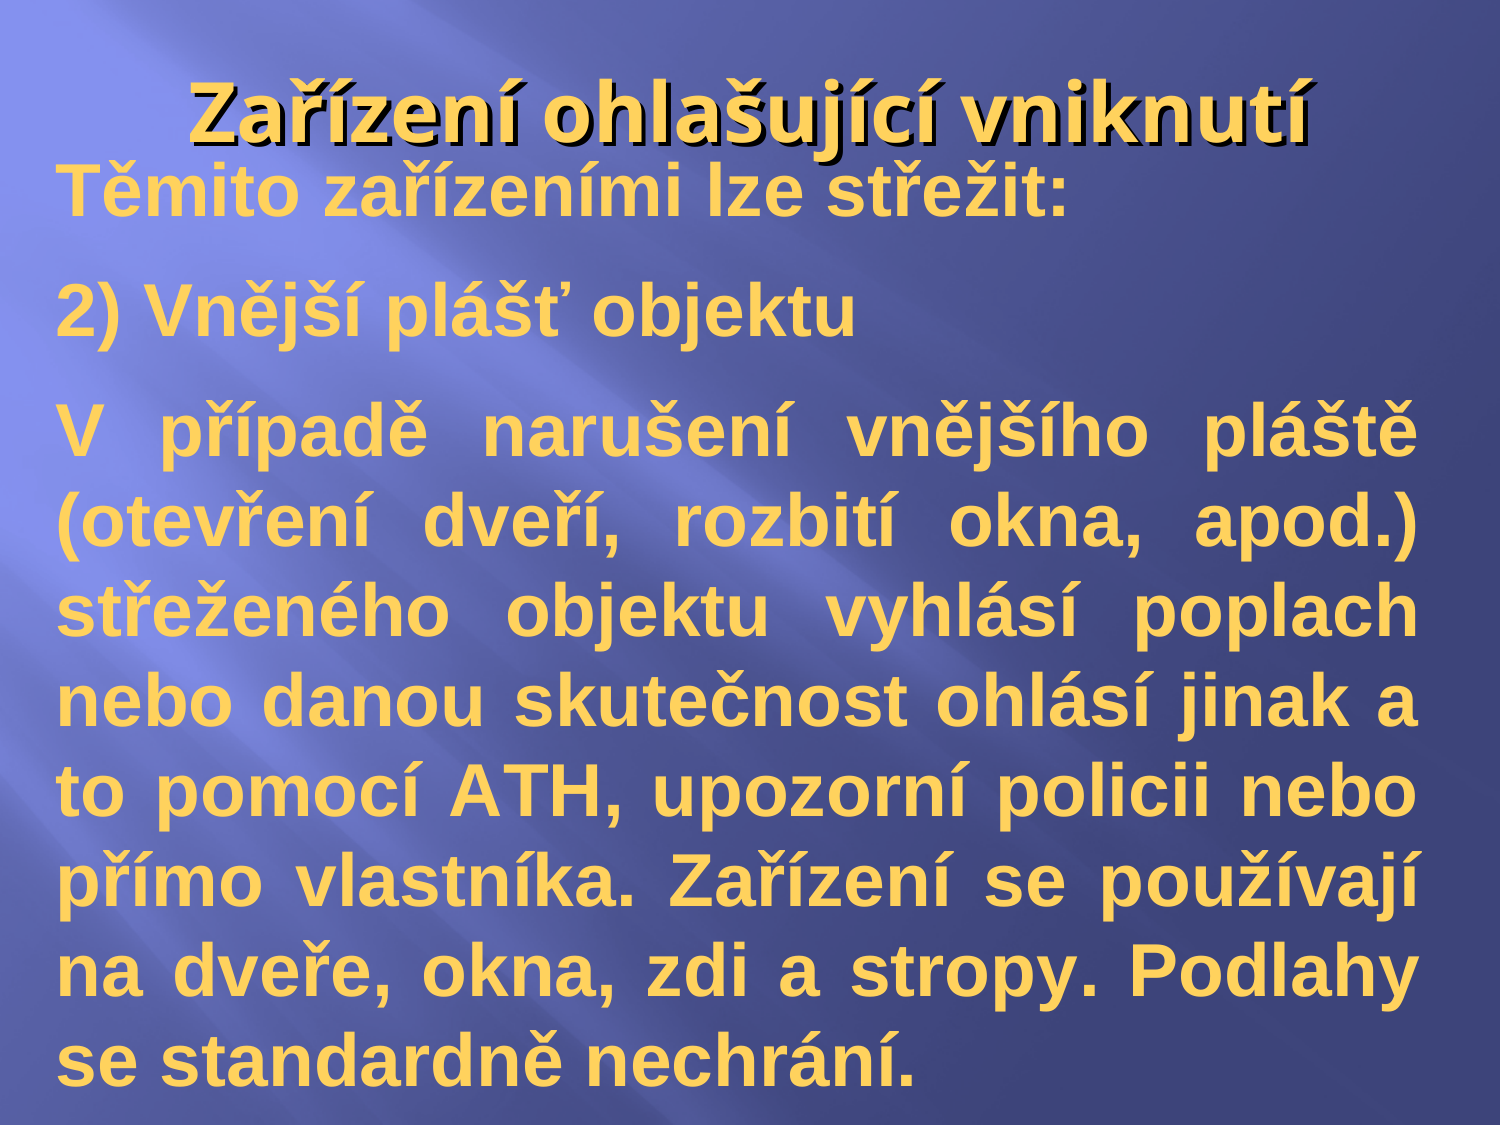

# Zařízení ohlašující vniknutí
Těmito zařízeními lze střežit:
2) Vnější plášť objektu
V případě narušení vnějšího pláště (otevření dveří, rozbití okna, apod.) střeženého objektu vyhlásí poplach nebo danou skutečnost ohlásí jinak a to pomocí ATH, upozorní policii nebo přímo vlastníka. Zařízení se používají na dveře, okna, zdi a stropy. Podlahy se standardně nechrání.